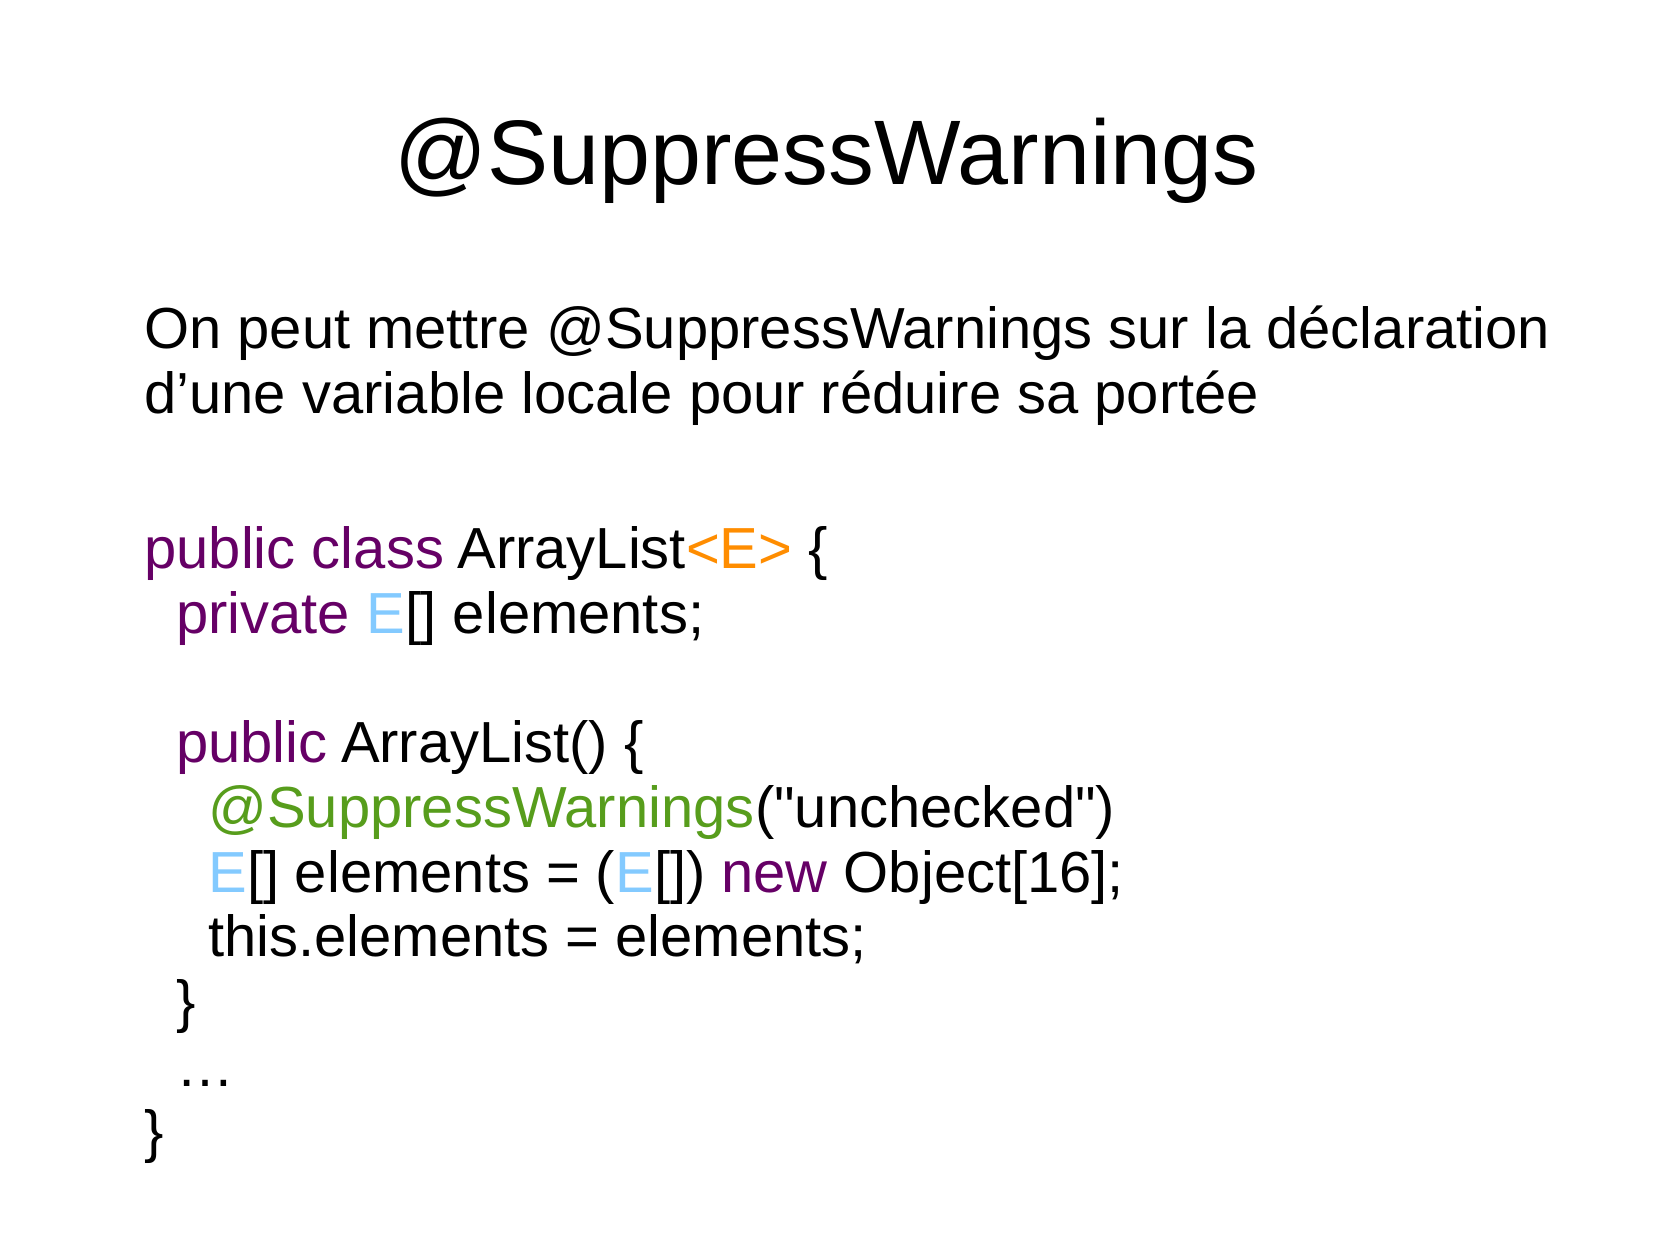

# @SuppressWarnings
On peut mettre @SuppressWarnings sur la déclaration d’une variable locale pour réduire sa portée
public class ArrayList<E> {
 private E[] elements;
 public ArrayList() {
 @SuppressWarnings("unchecked")
 E[] elements = (E[]) new Object[16];
 this.elements = elements;
 }
 …
}